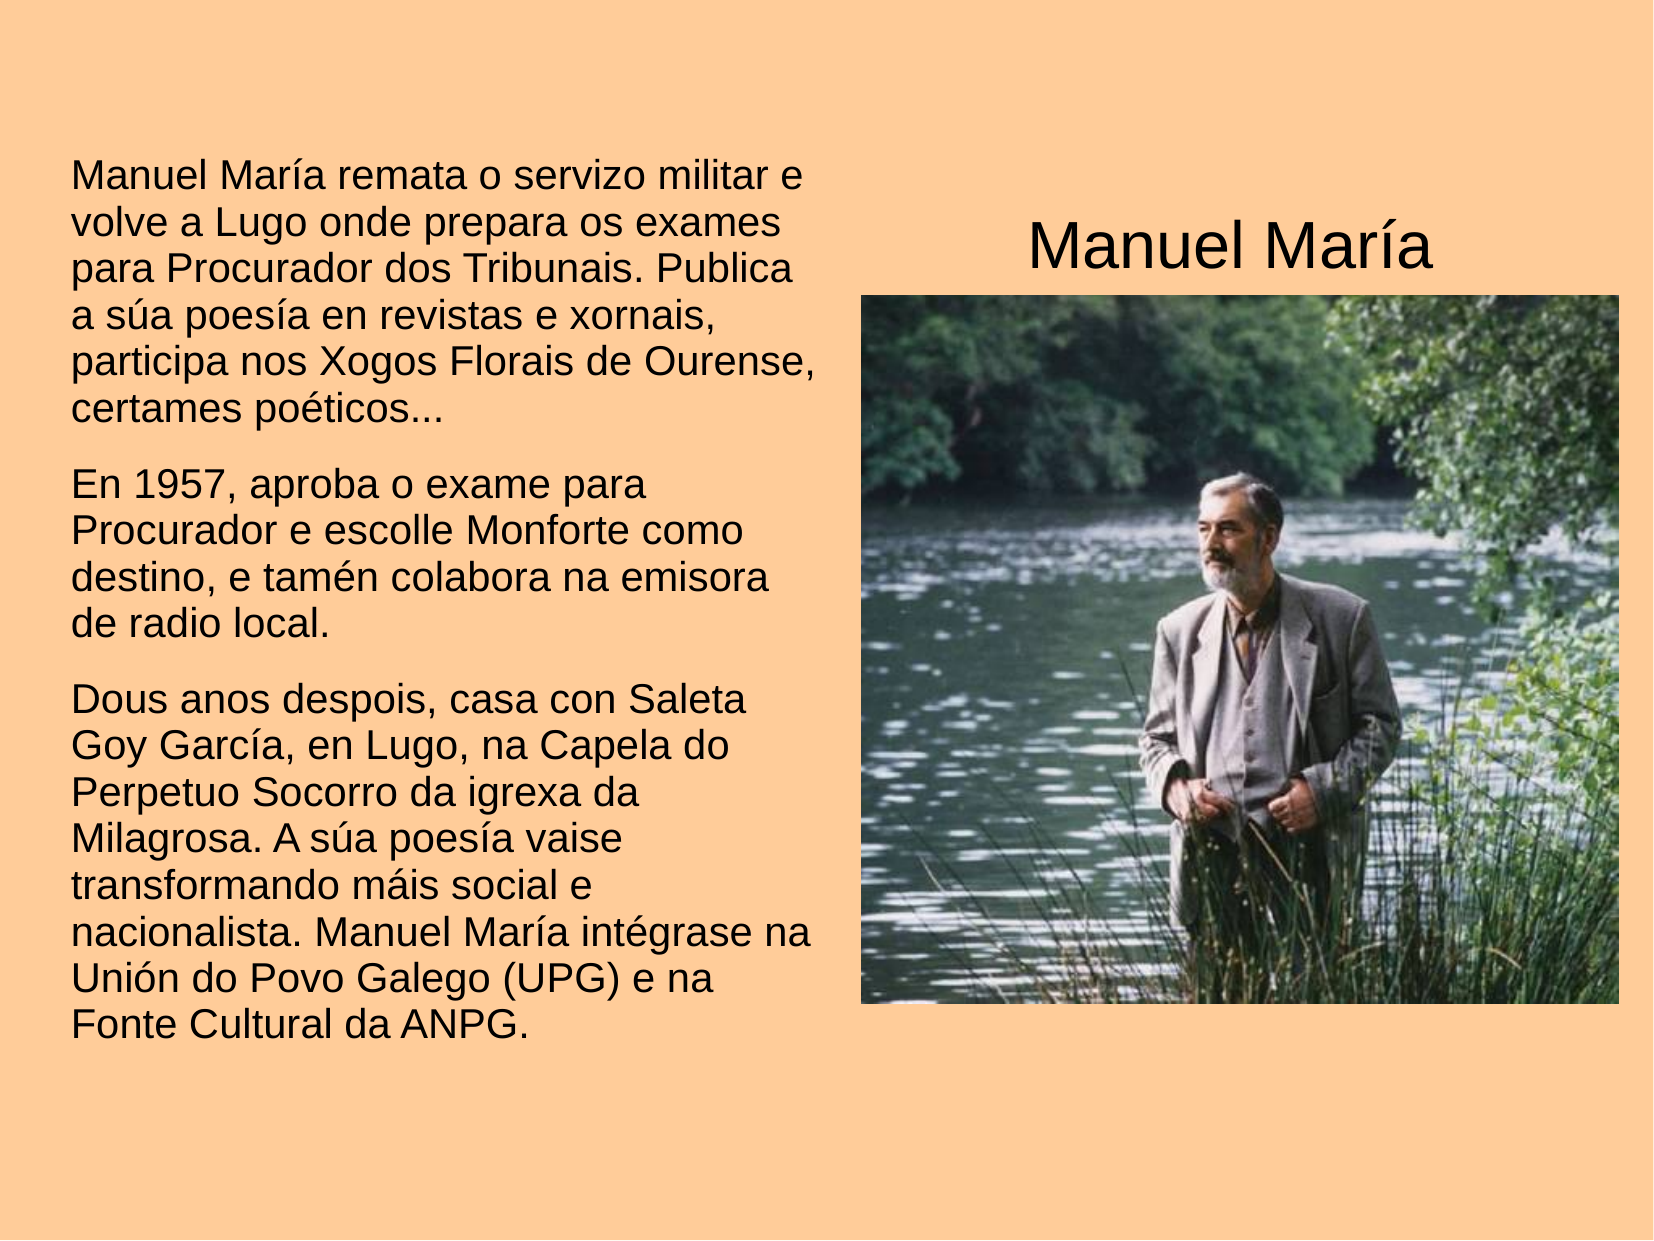

# Manuel María remata o servizo militar e volve a Lugo onde prepara os exames para Procurador dos Tribunais. Publica a súa poesía en revistas e xornais, participa nos Xogos Florais de Ourense, certames poéticos...
En 1957, aproba o exame para Procurador e escolle Monforte como destino, e tamén colabora na emisora de radio local.
Dous anos despois, casa con Saleta Goy García, en Lugo, na Capela do Perpetuo Socorro da igrexa da Milagrosa. A súa poesía vaise transformando máis social e nacionalista. Manuel María intégrase na Unión do Povo Galego (UPG) e na Fonte Cultural da ANPG.
 Manuel María